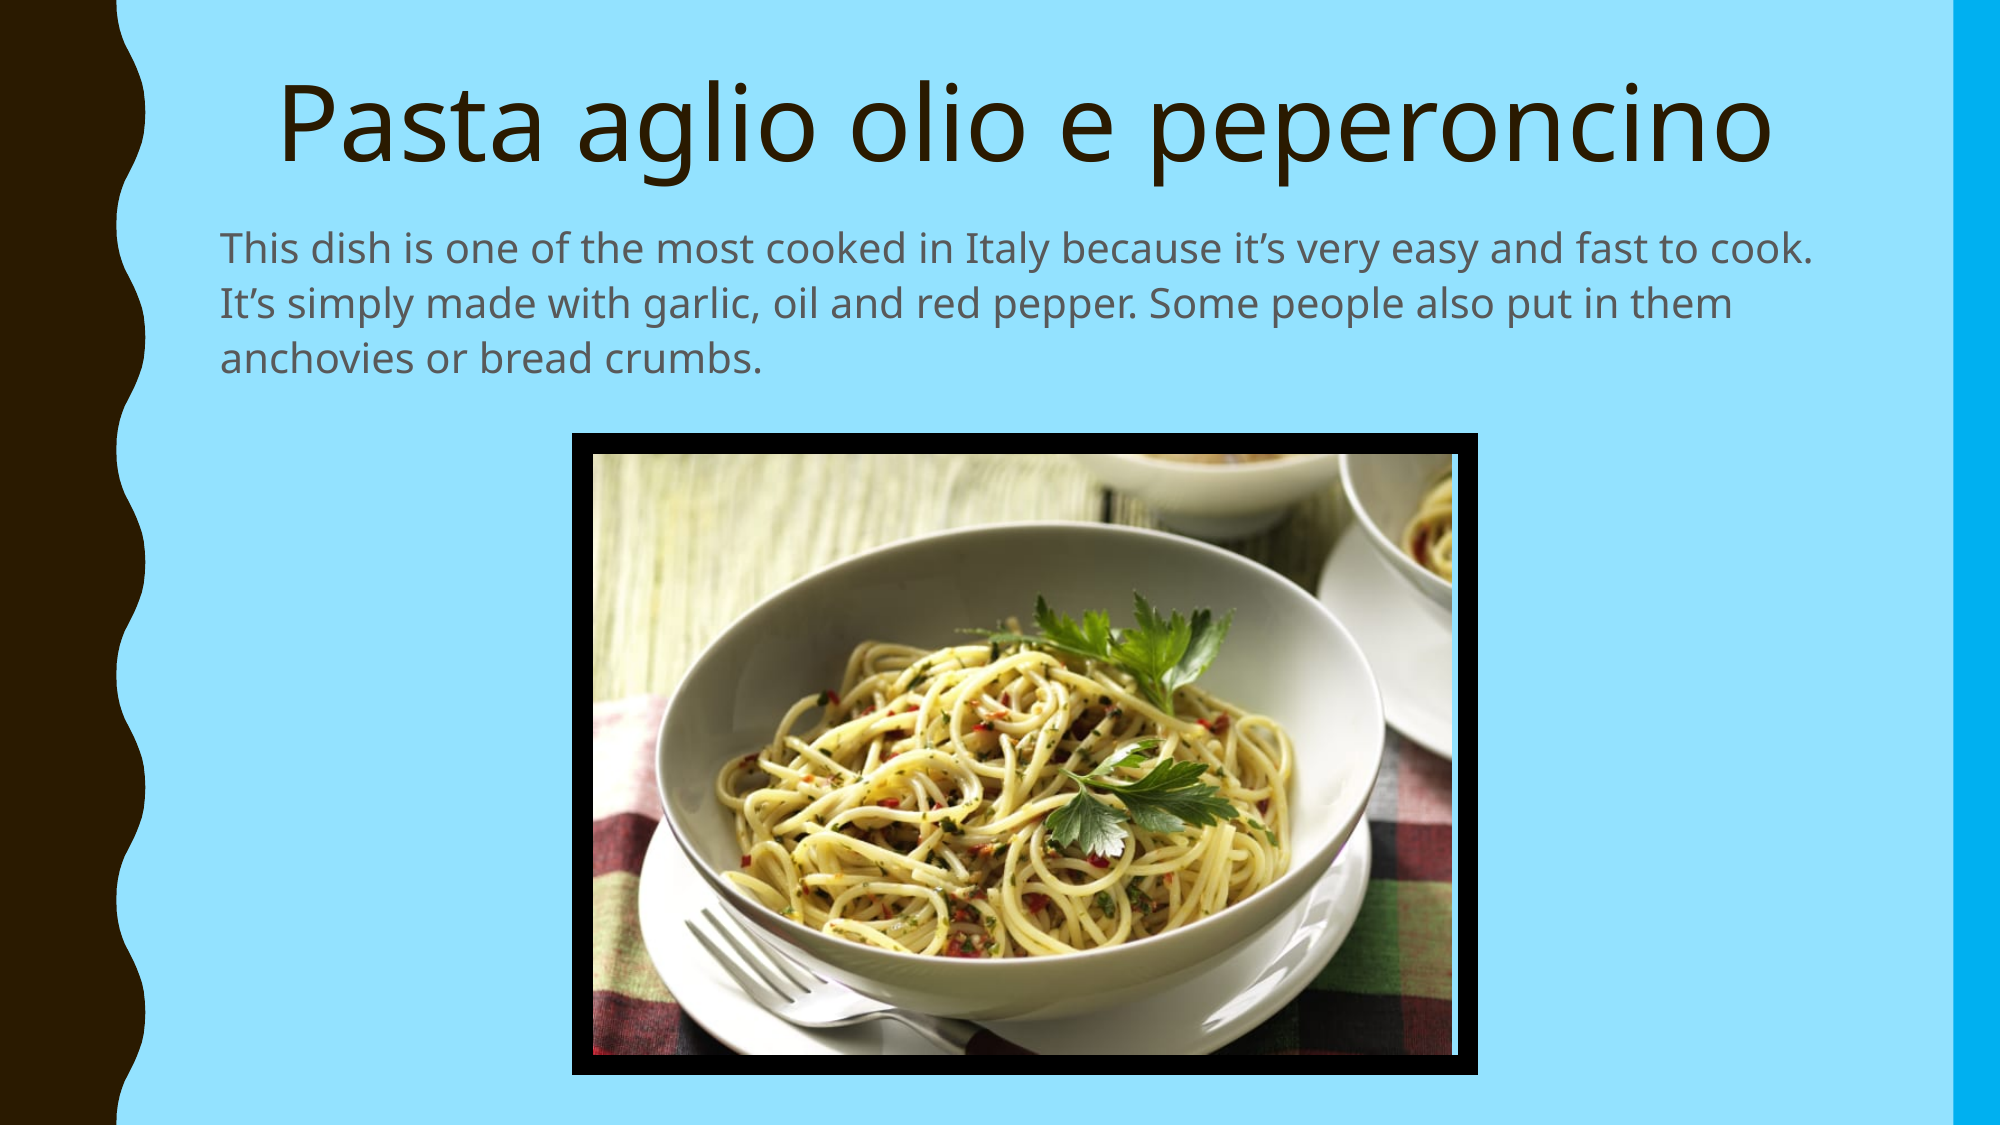

# Pasta aglio olio e peperoncino
This dish is one of the most cooked in Italy because it’s very easy and fast to cook. It’s simply made with garlic, oil and red pepper. Some people also put in them anchovies or bread crumbs.